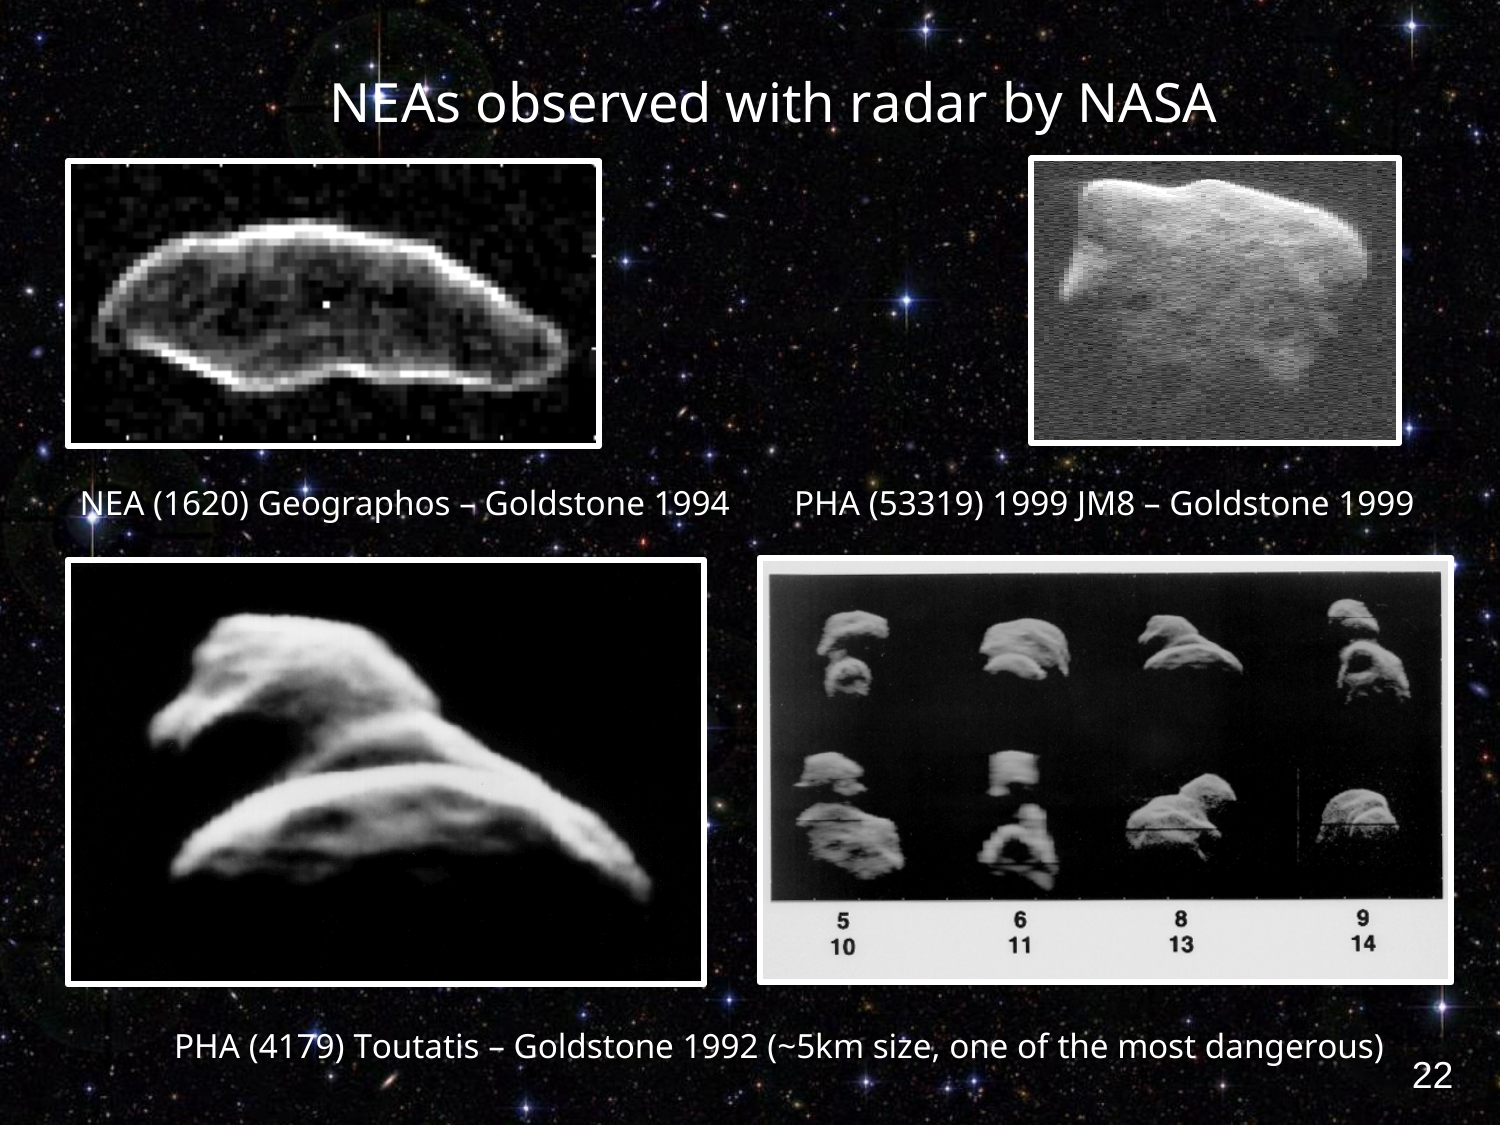

NEAs observed with radar by NASA
NEA (1620) Geographos – Goldstone 1994
PHA (53319) 1999 JM8 – Goldstone 1999
22
PHA (4179) Toutatis – Goldstone 1992 (~5km size, one of the most dangerous)